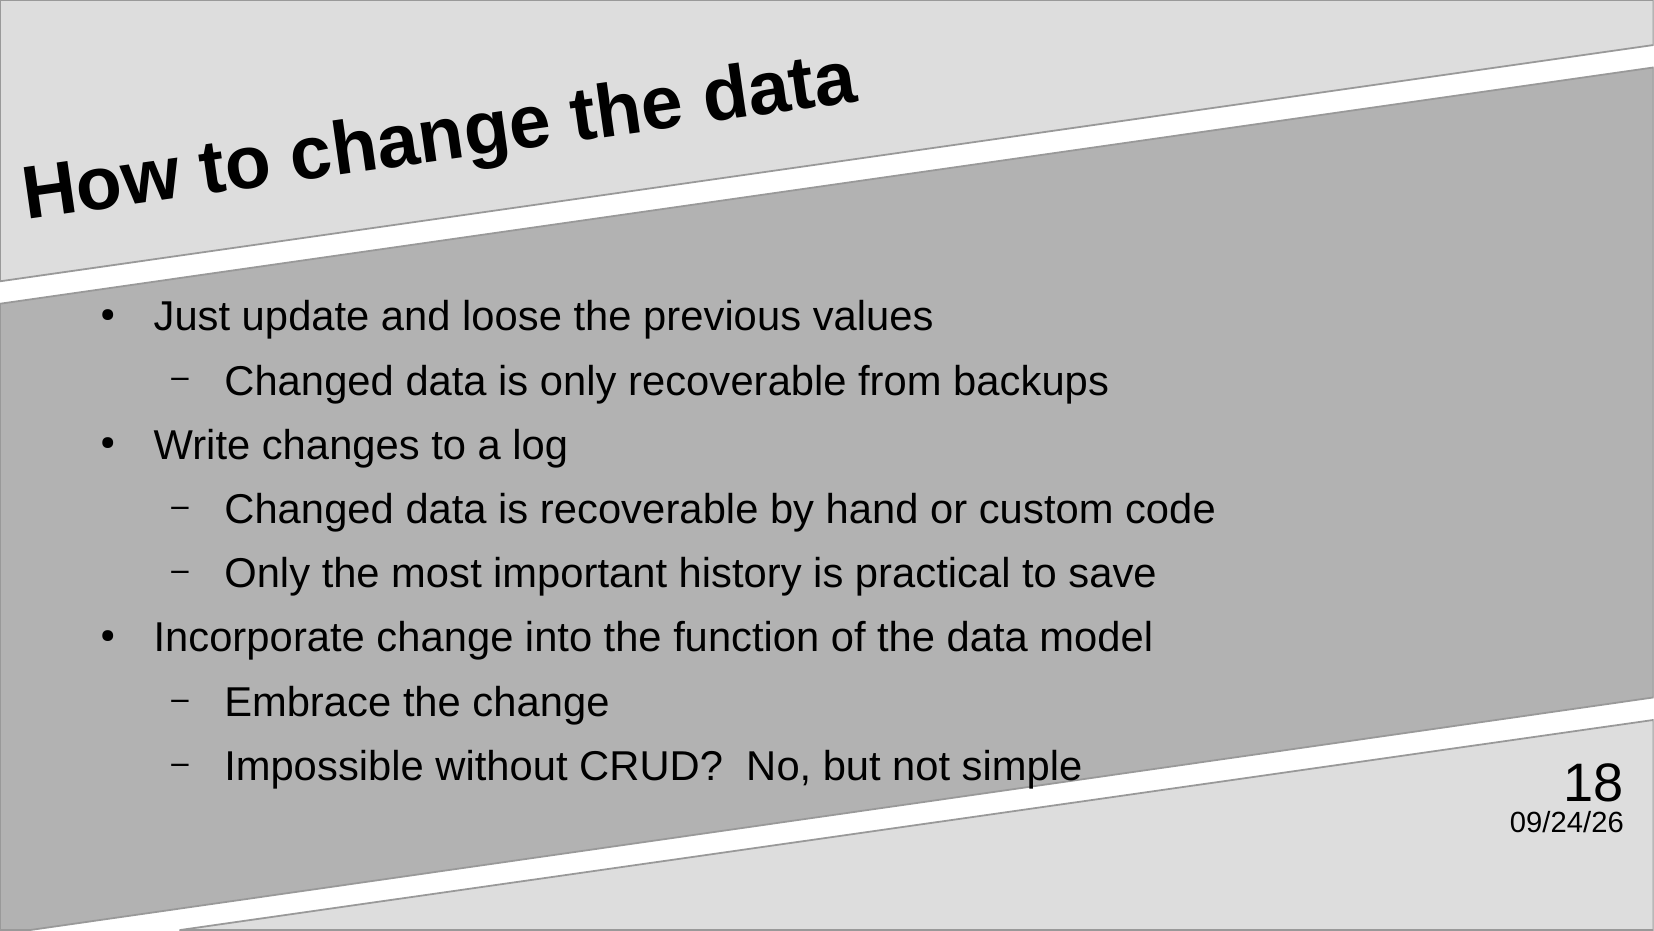

# How to change the data
Just update and loose the previous values
Changed data is only recoverable from backups
Write changes to a log
Changed data is recoverable by hand or custom code
Only the most important history is practical to save
Incorporate change into the function of the data model
Embrace the change
Impossible without CRUD? No, but not simple
18